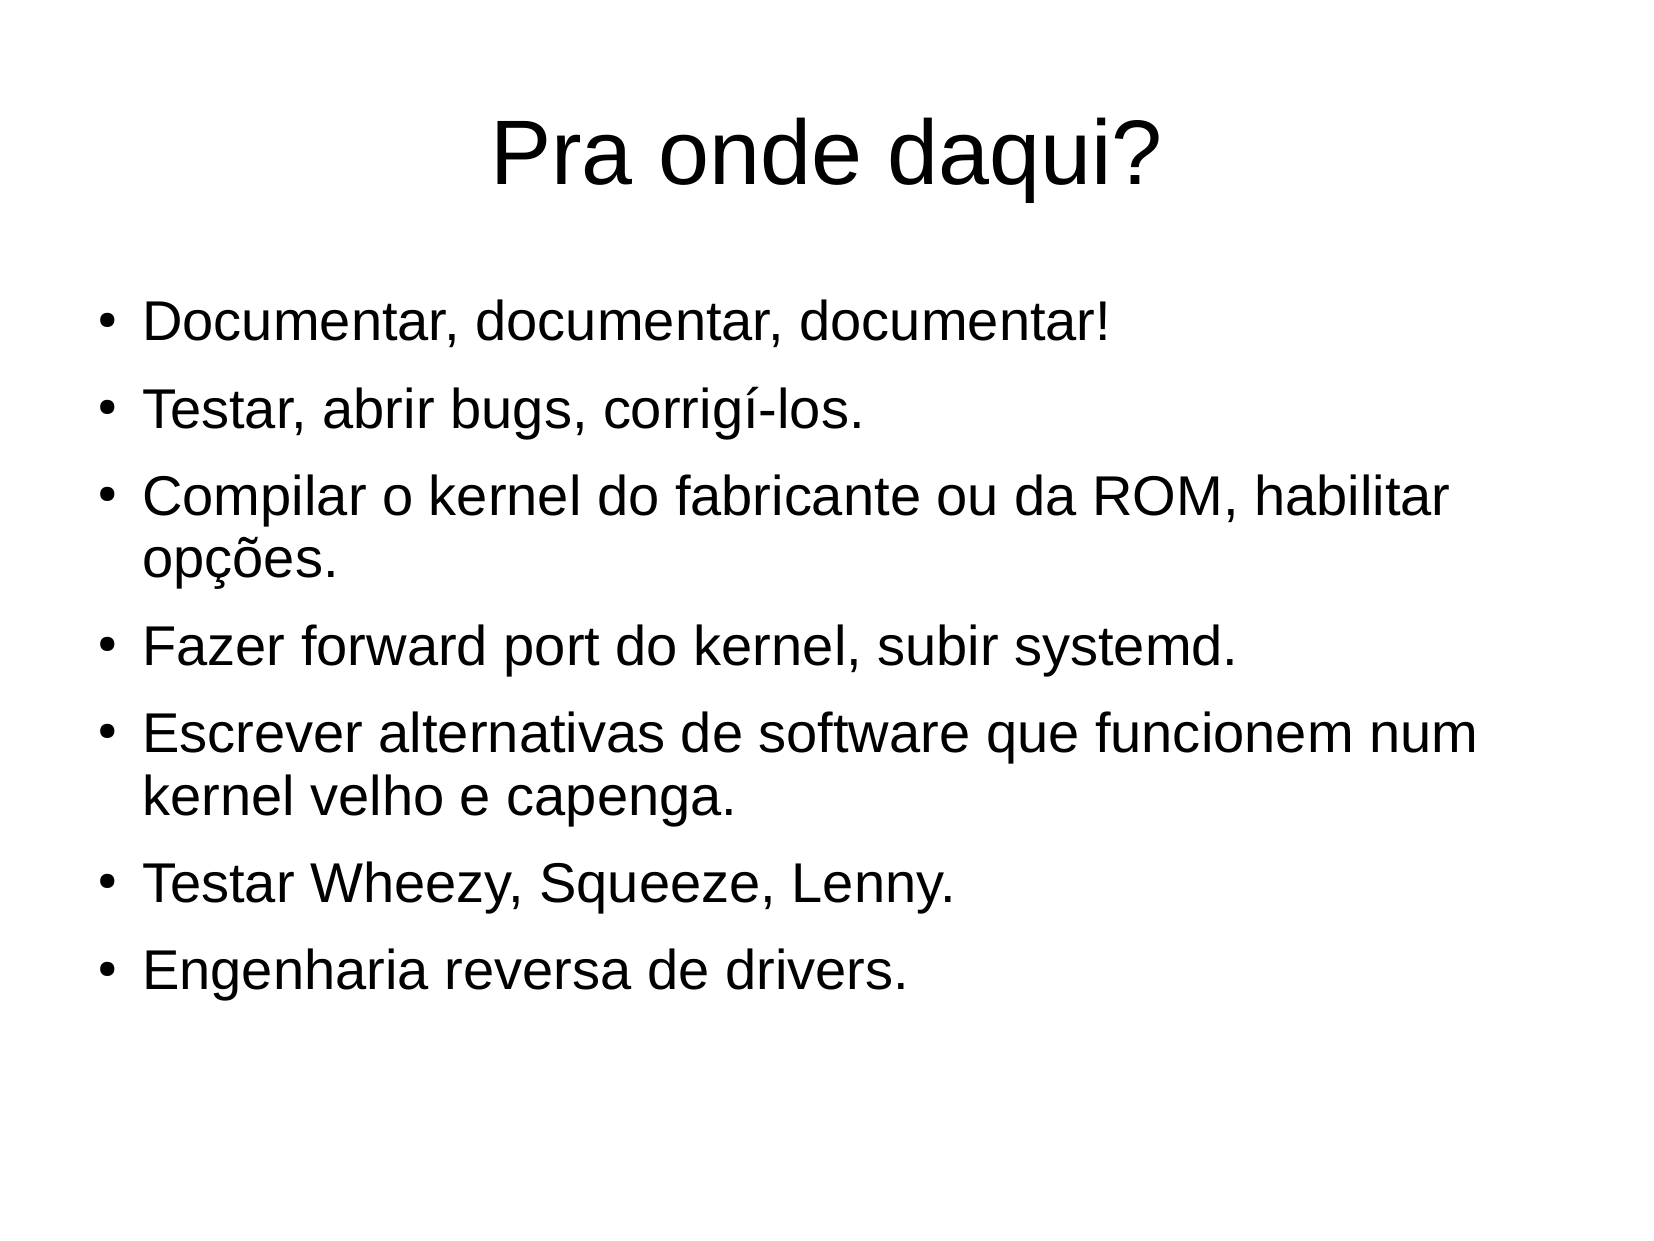

# Pra onde daqui?
Documentar, documentar, documentar!
Testar, abrir bugs, corrigí-los.
Compilar o kernel do fabricante ou da ROM, habilitar opções.
Fazer forward port do kernel, subir systemd.
Escrever alternativas de software que funcionem num kernel velho e capenga.
Testar Wheezy, Squeeze, Lenny.
Engenharia reversa de drivers.